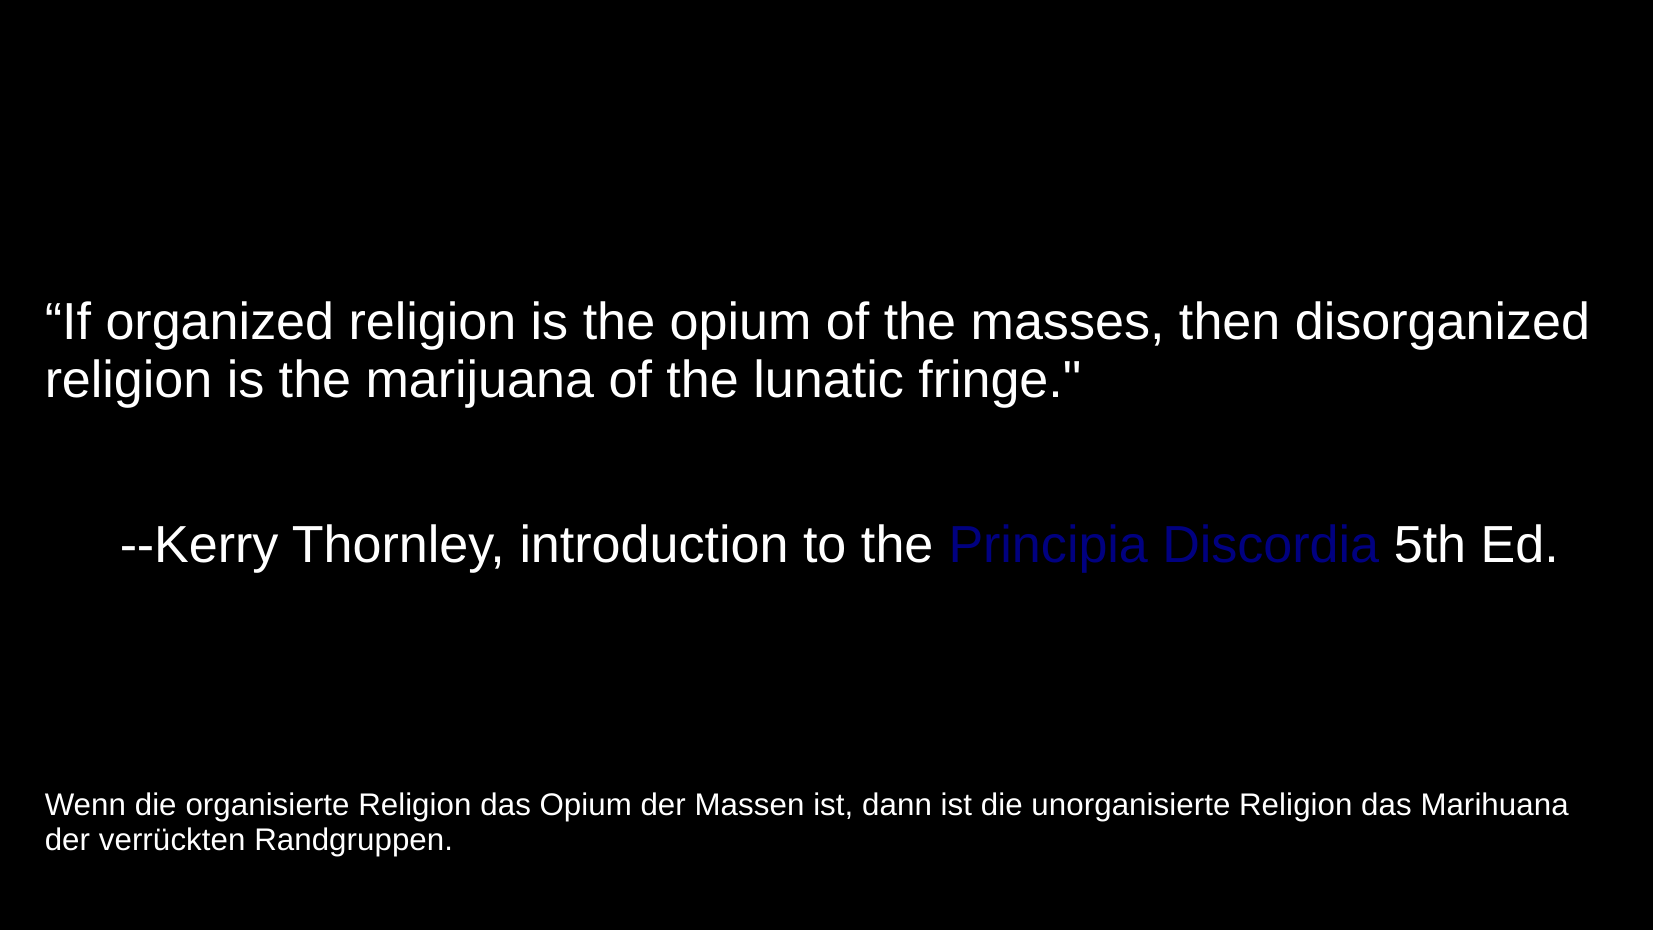

“If organized religion is the opium of the masses, then disorganized religion is the marijuana of the lunatic fringe."
	--Kerry Thornley, introduction to the Principia Discordia 5th Ed.
Wenn die organisierte Religion das Opium der Massen ist, dann ist die unorganisierte Religion das Marihuana der verrückten Randgruppen.